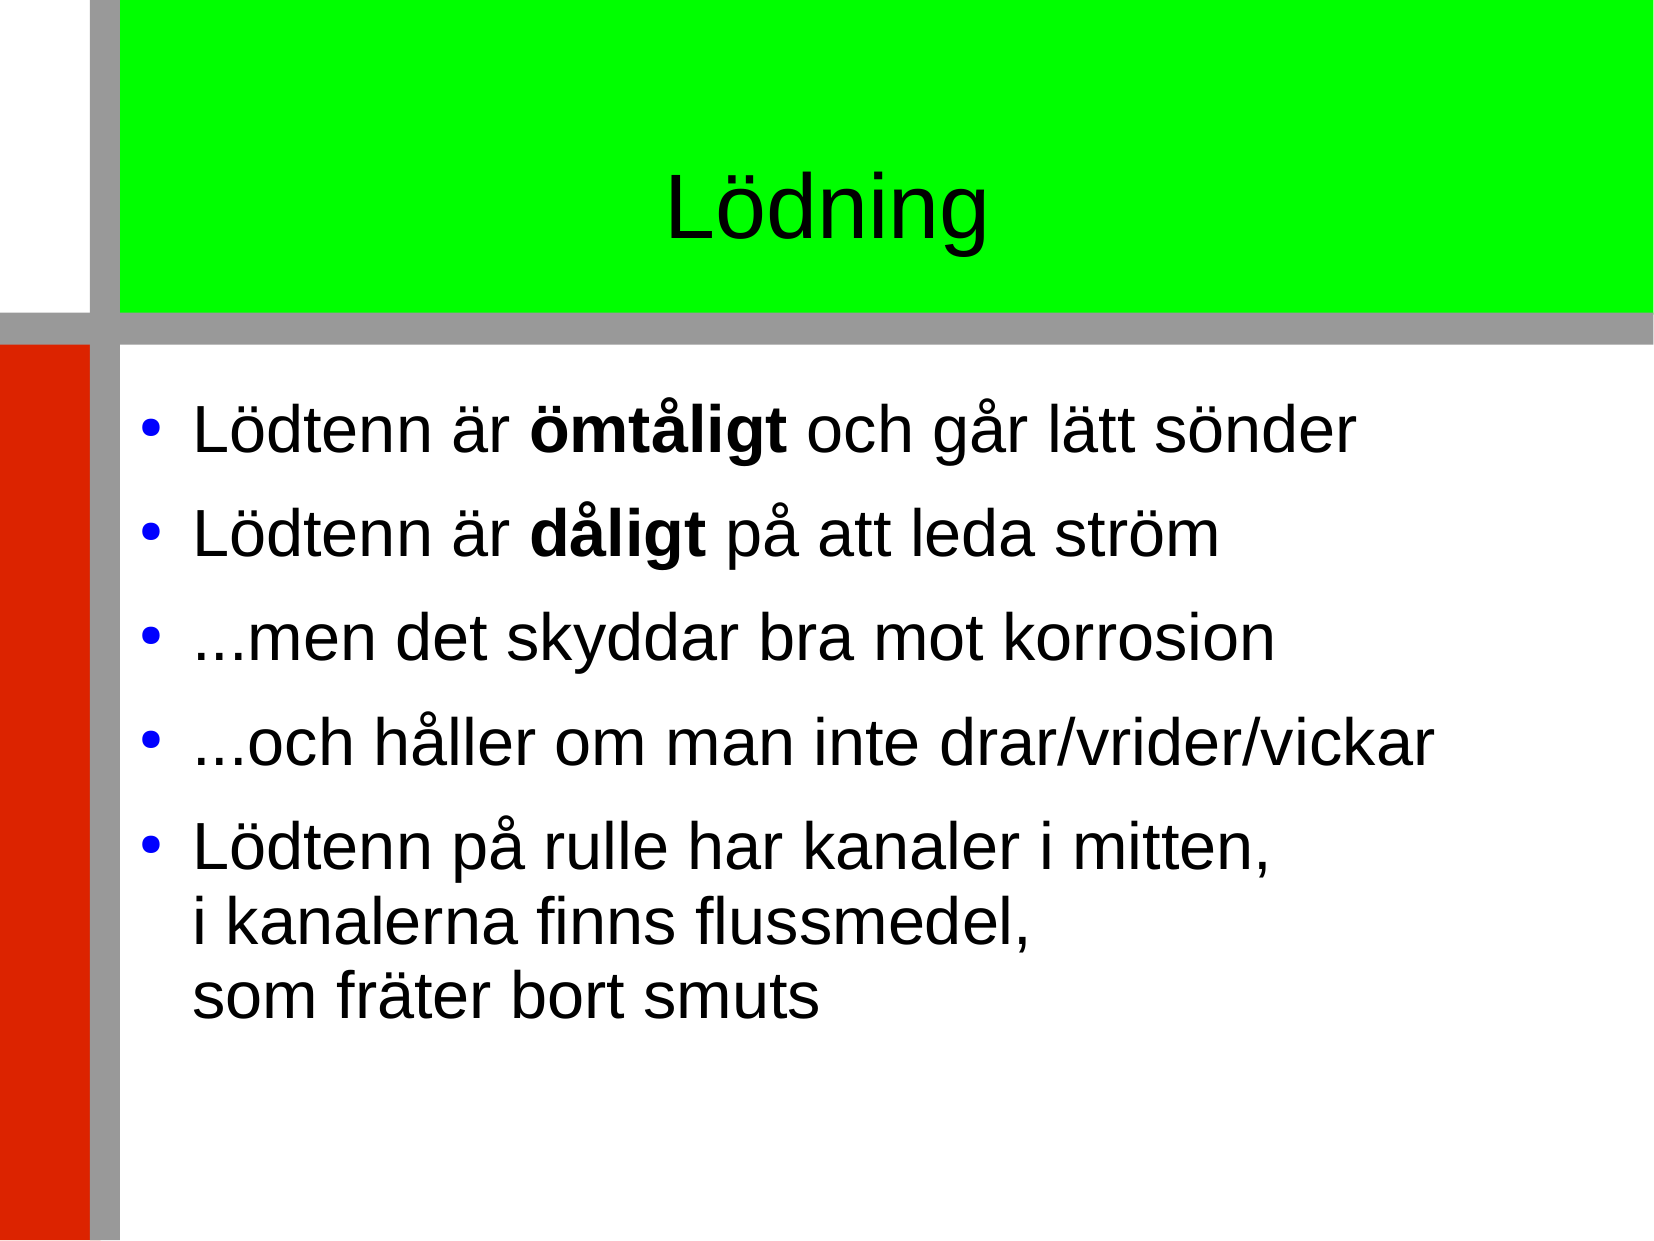

# Lödning
Lödtenn är ömtåligt och går lätt sönder
Lödtenn är dåligt på att leda ström
...men det skyddar bra mot korrosion
...och håller om man inte drar/vrider/vickar
Lödtenn på rulle har kanaler i mitten,
i kanalerna finns flussmedel,
som fräter bort smuts